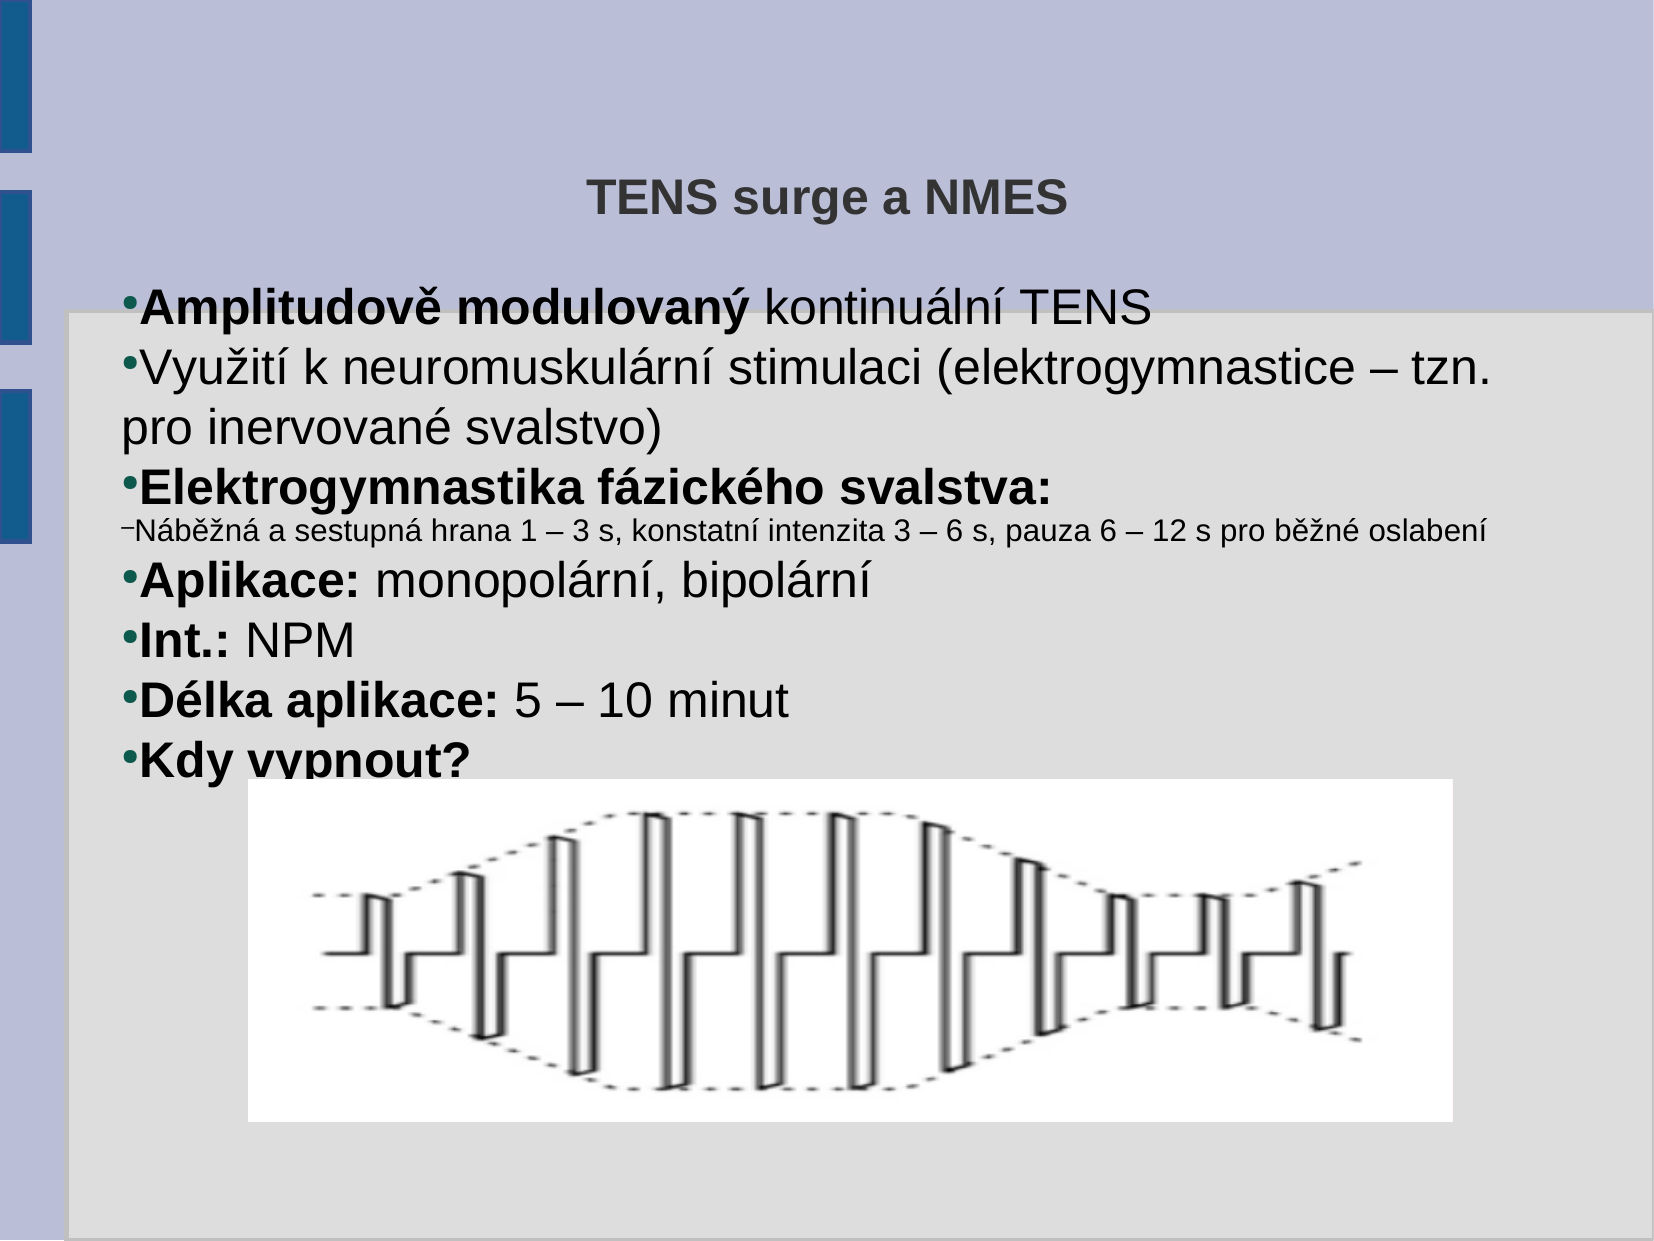

# TENS surge a NMES
Amplitudově modulovaný kontinuální TENS
Využití k neuromuskulární stimulaci (elektrogymnastice – tzn. pro inervované svalstvo)
Elektrogymnastika fázického svalstva:
Náběžná a sestupná hrana 1 – 3 s, konstatní intenzita 3 – 6 s, pauza 6 – 12 s pro běžné oslabení
Aplikace: monopolární, bipolární
Int.: NPM
Délka aplikace: 5 – 10 minut
Kdy vypnout?